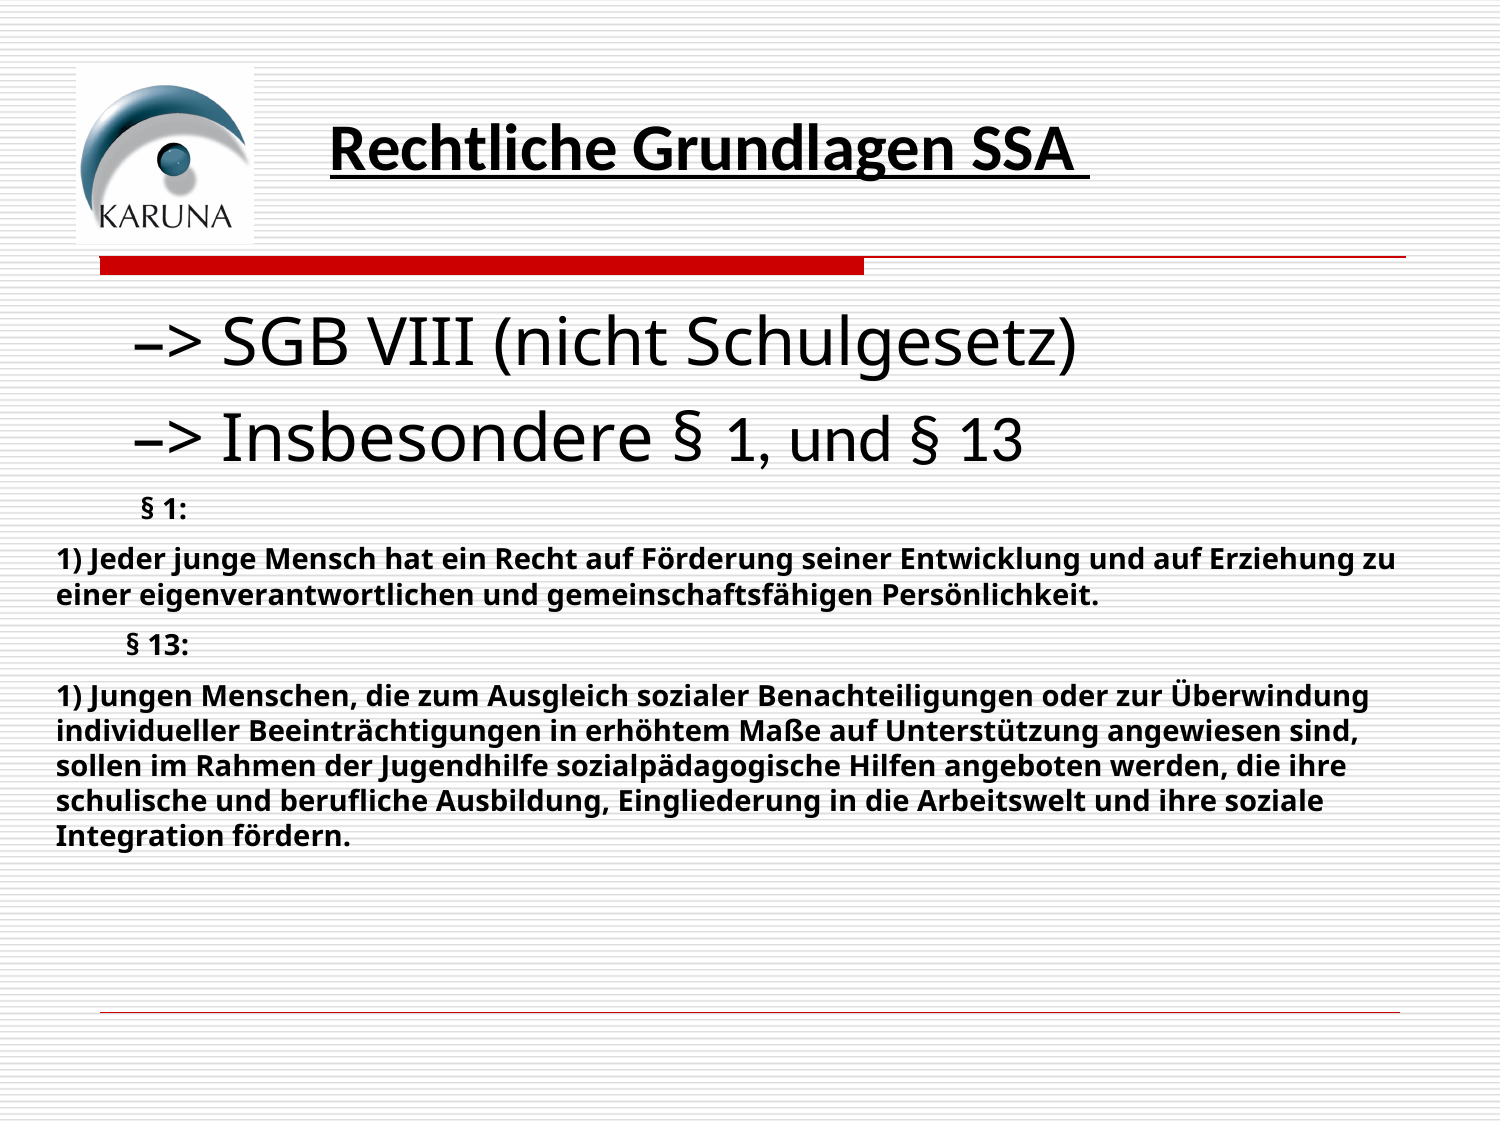

# Rechtliche Grundlagen SSA
–> SGB VIII (nicht Schulgesetz)
–> Insbesondere § 1, und § 13
 § 1:
1) Jeder junge Mensch hat ein Recht auf Förderung seiner Entwicklung und auf Erziehung zu einer eigenverantwortlichen und gemeinschaftsfähigen Persönlichkeit.
 § 13:
1) Jungen Menschen, die zum Ausgleich sozialer Benachteiligungen oder zur Überwindung individueller Beeinträchtigungen in erhöhtem Maße auf Unterstützung angewiesen sind, sollen im Rahmen der Jugendhilfe sozialpädagogische Hilfen angeboten werden, die ihre schulische und berufliche Ausbildung, Eingliederung in die Arbeitswelt und ihre soziale Integration fördern.